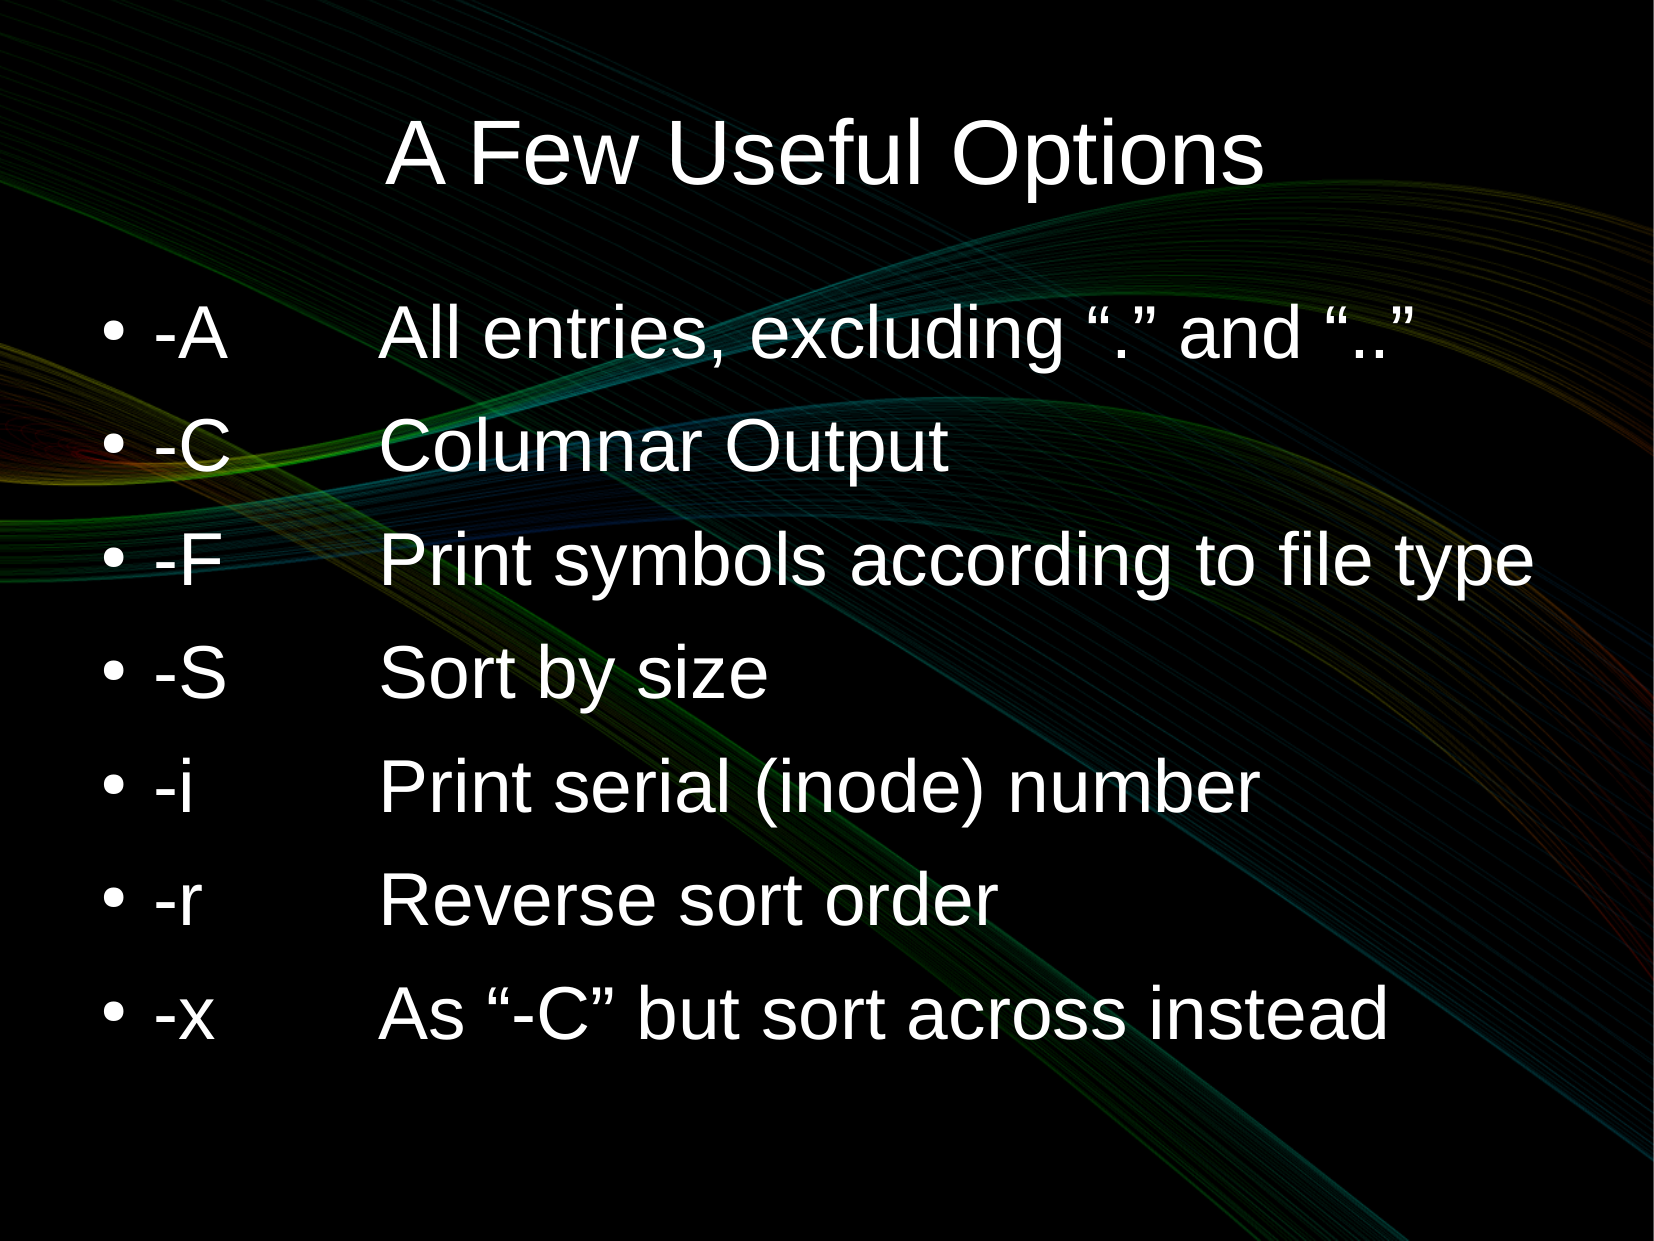

# A Few Useful Options
-A		All entries, excluding “.” and “..”
-C		Columnar Output
-F			Print symbols according to file type
-S		Sort by size
-i			Print serial (inode) number
-r			Reverse sort order
-x			As “-C” but sort across instead